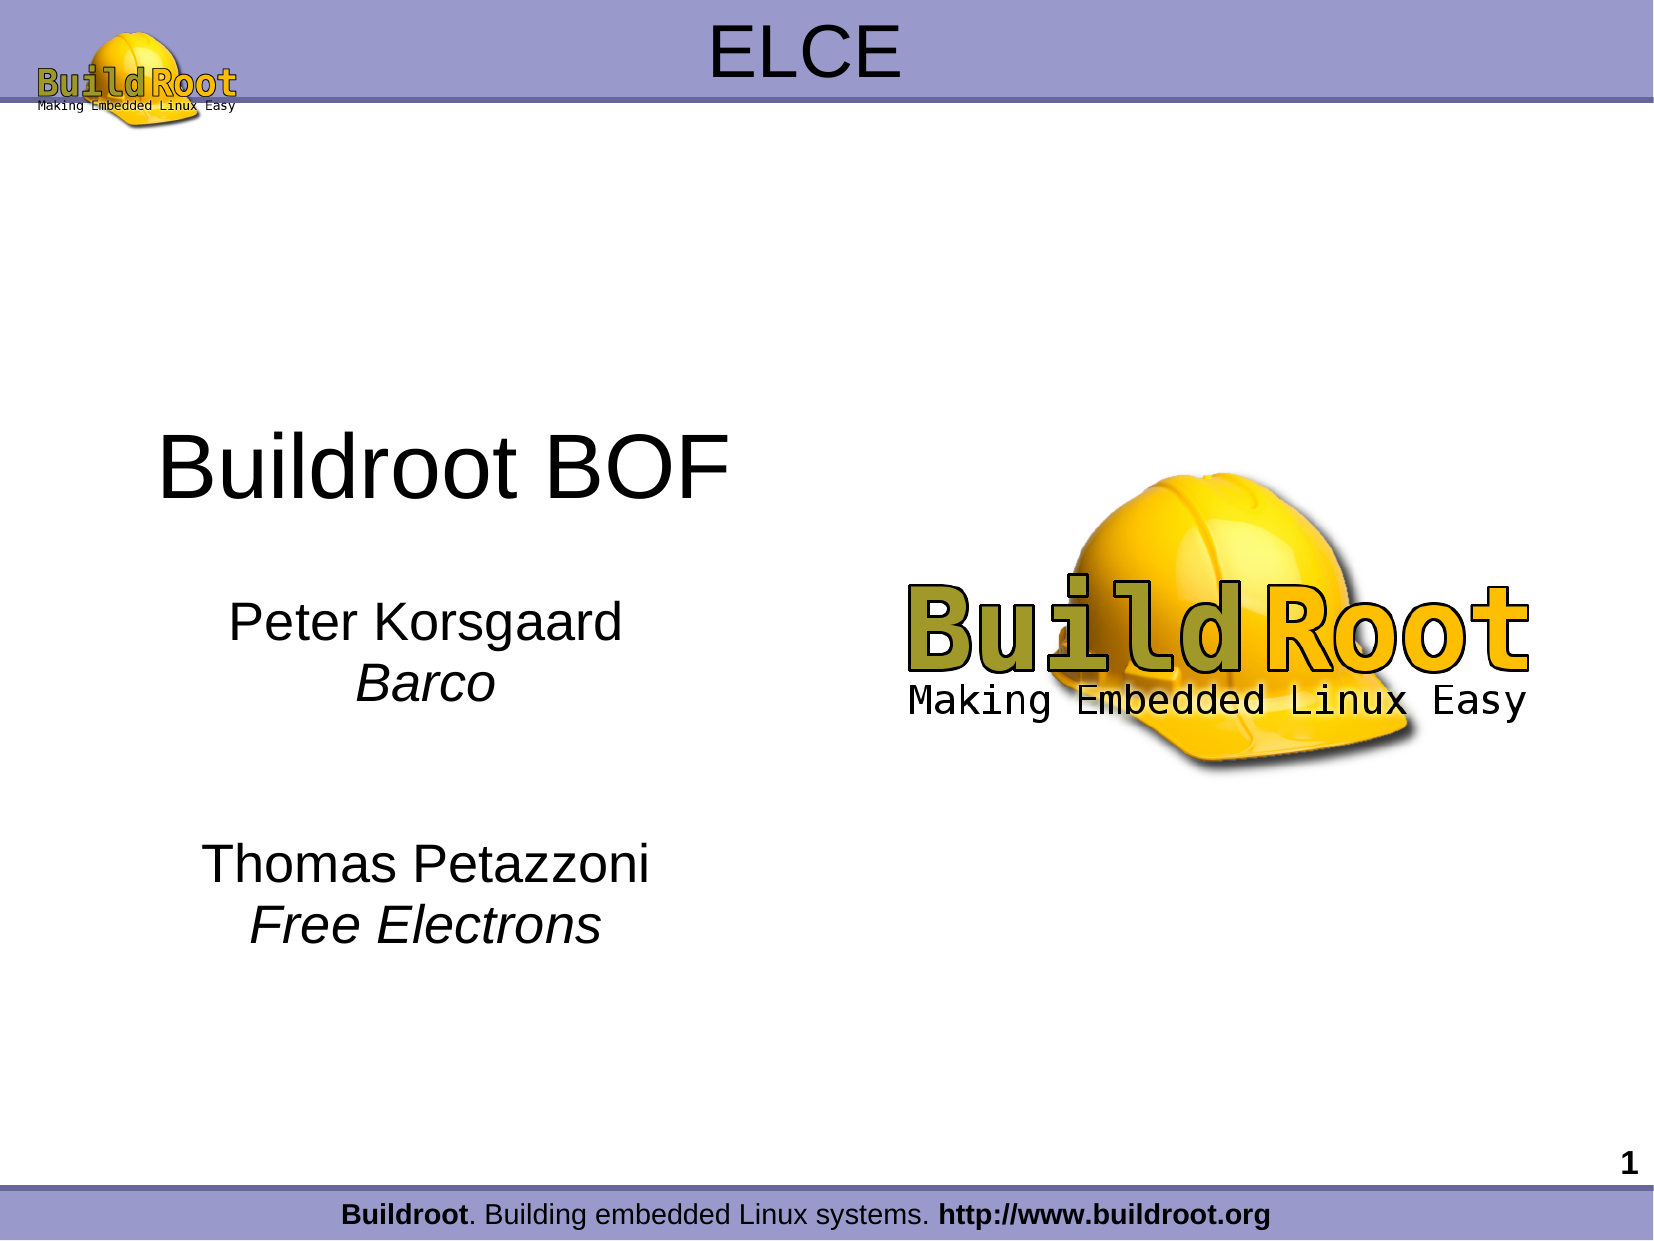

# ELCE
Buildroot BOF
Peter Korsgaard
Barco
Thomas Petazzoni
Free Electrons